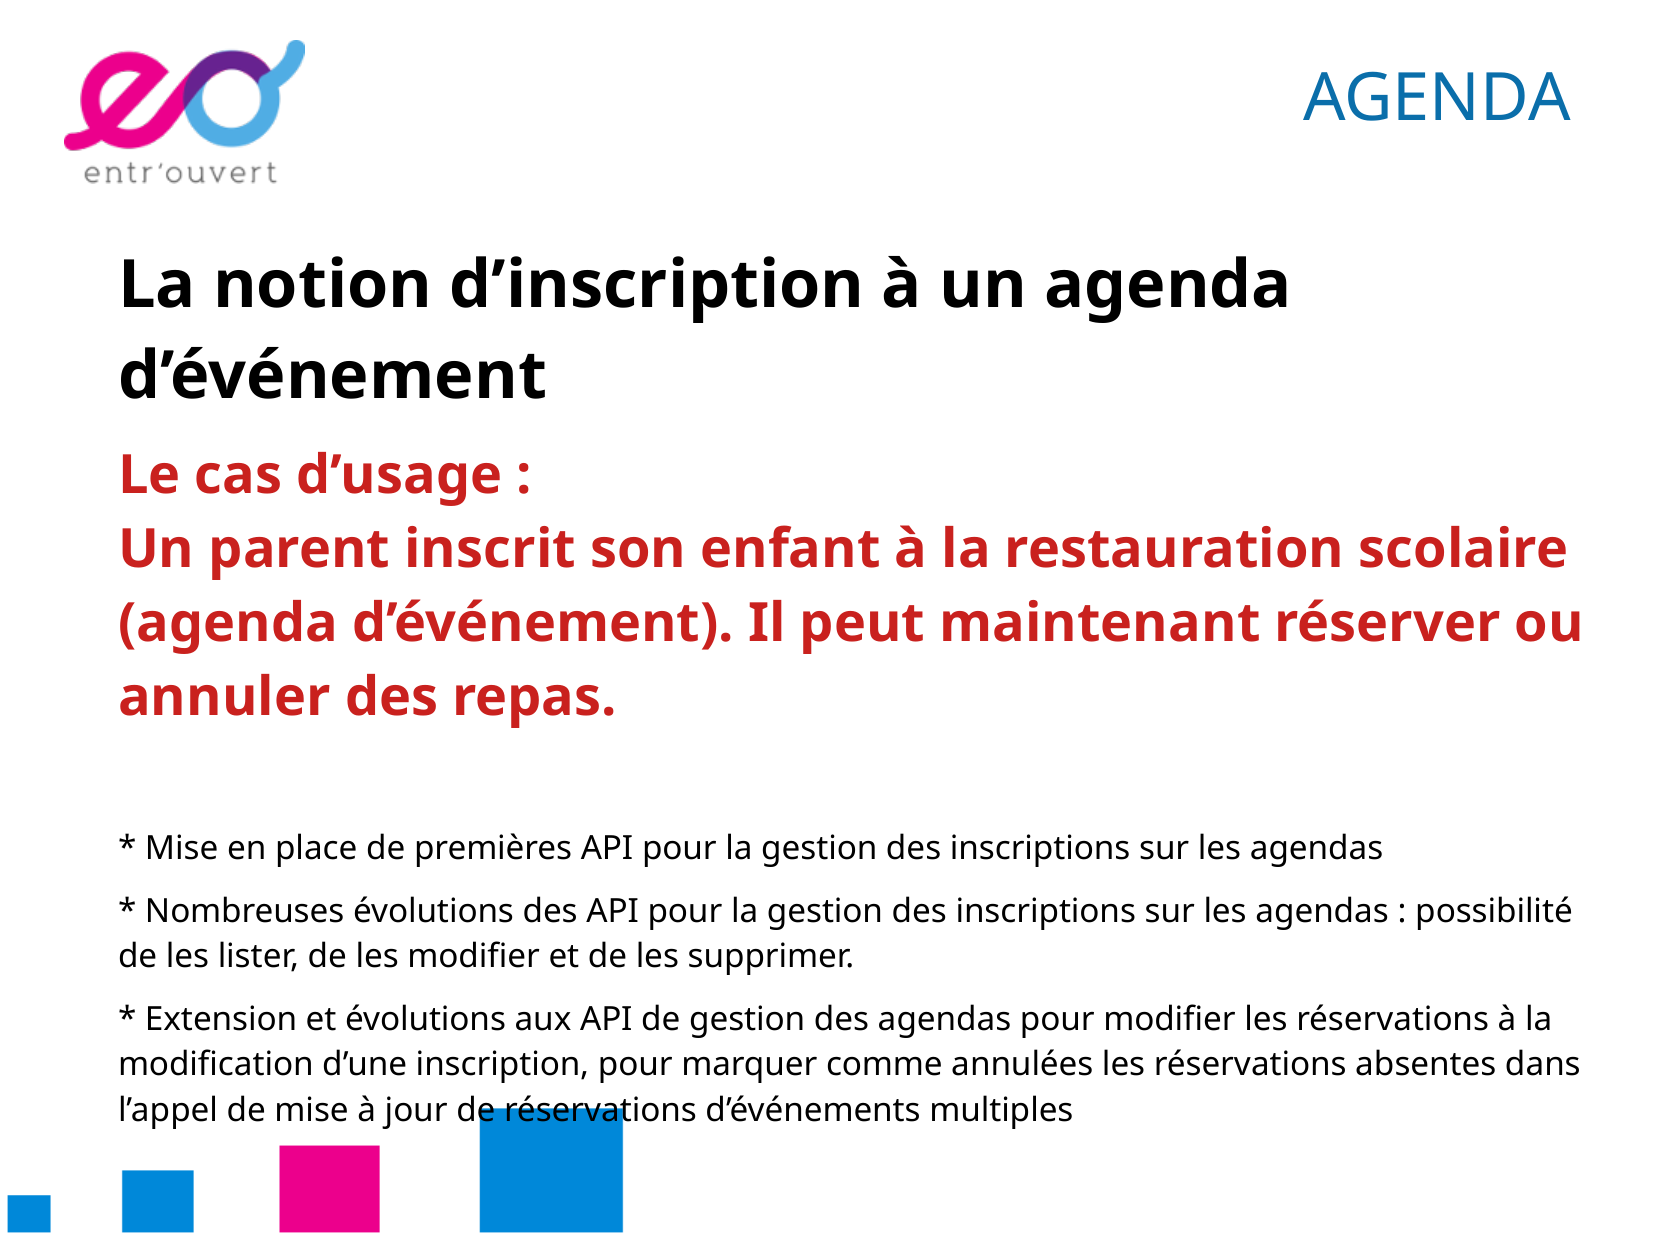

# Agenda
La notion d’inscription à un agenda d’événement
Le cas d’usage :
Un parent inscrit son enfant à la restauration scolaire (agenda d’événement). Il peut maintenant réserver ou annuler des repas.
* Mise en place de premières API pour la gestion des inscriptions sur les agendas
* Nombreuses évolutions des API pour la gestion des inscriptions sur les agendas : possibilité de les lister, de les modifier et de les supprimer.
* Extension et évolutions aux API de gestion des agendas pour modifier les réservations à la modification d’une inscription, pour marquer comme annulées les réservations absentes dans l’appel de mise à jour de réservations d’événements multiples